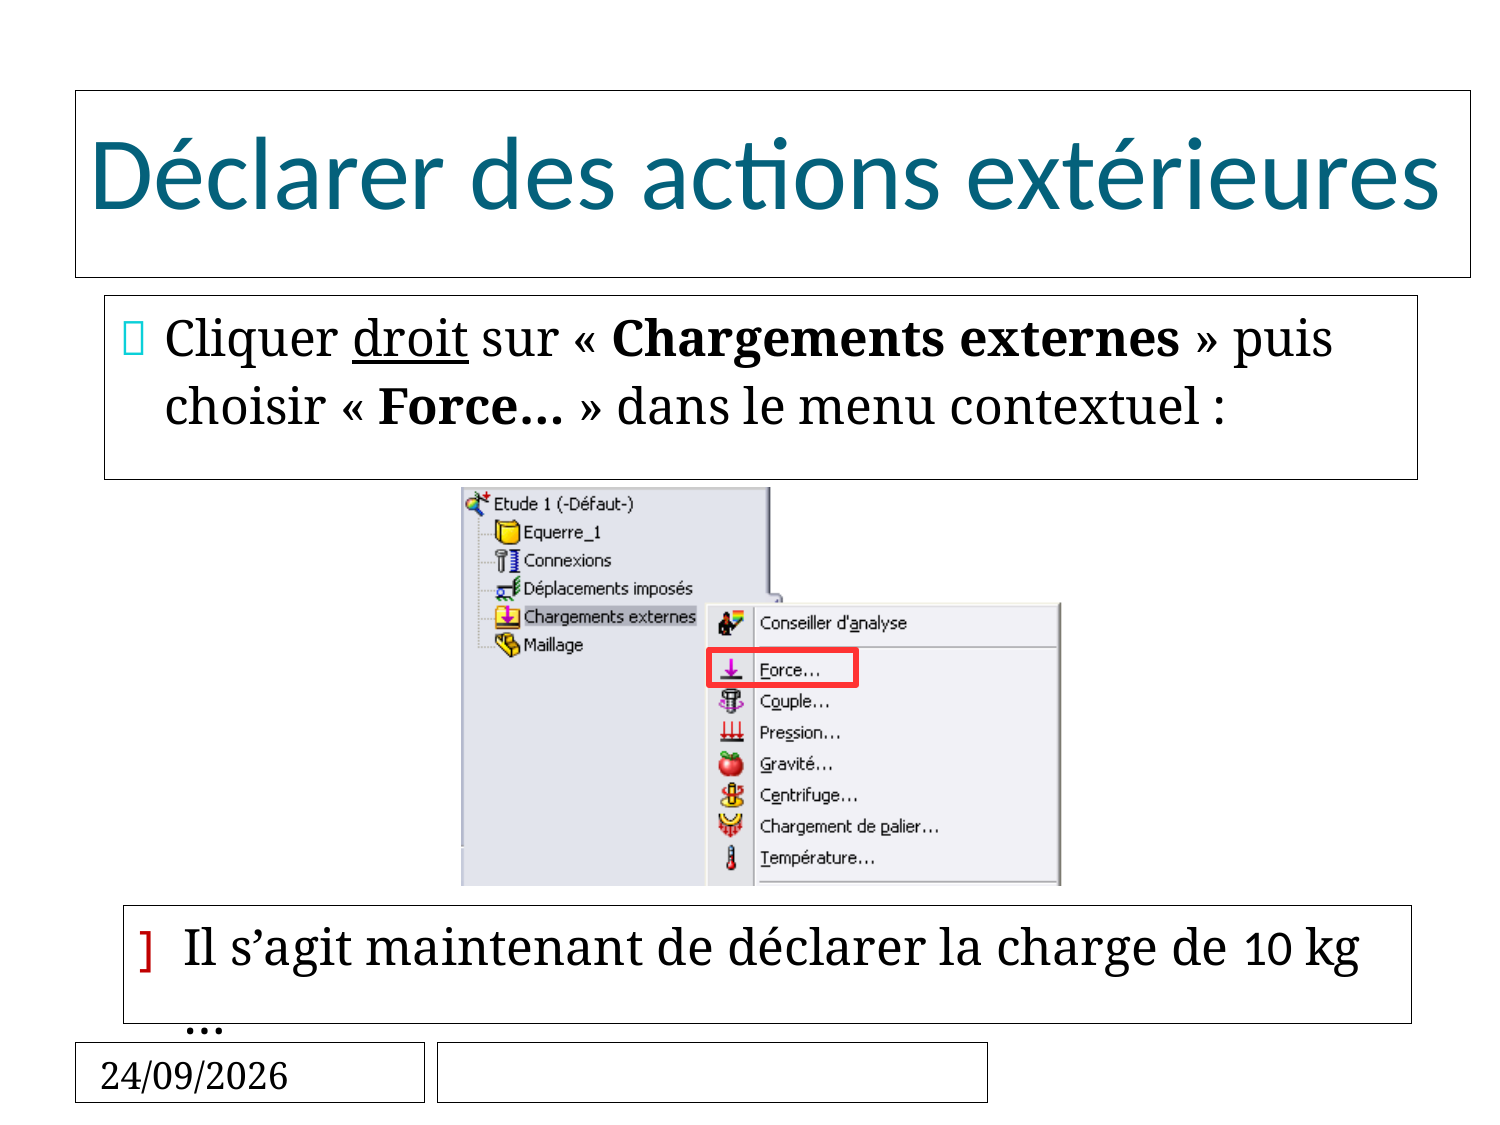

# Déclarer des actions extérieures
Cliquer droit sur « Chargements externes » puis choisir « Force… » dans le menu contextuel :
Il s’agit maintenant de déclarer la charge de 10 kg …